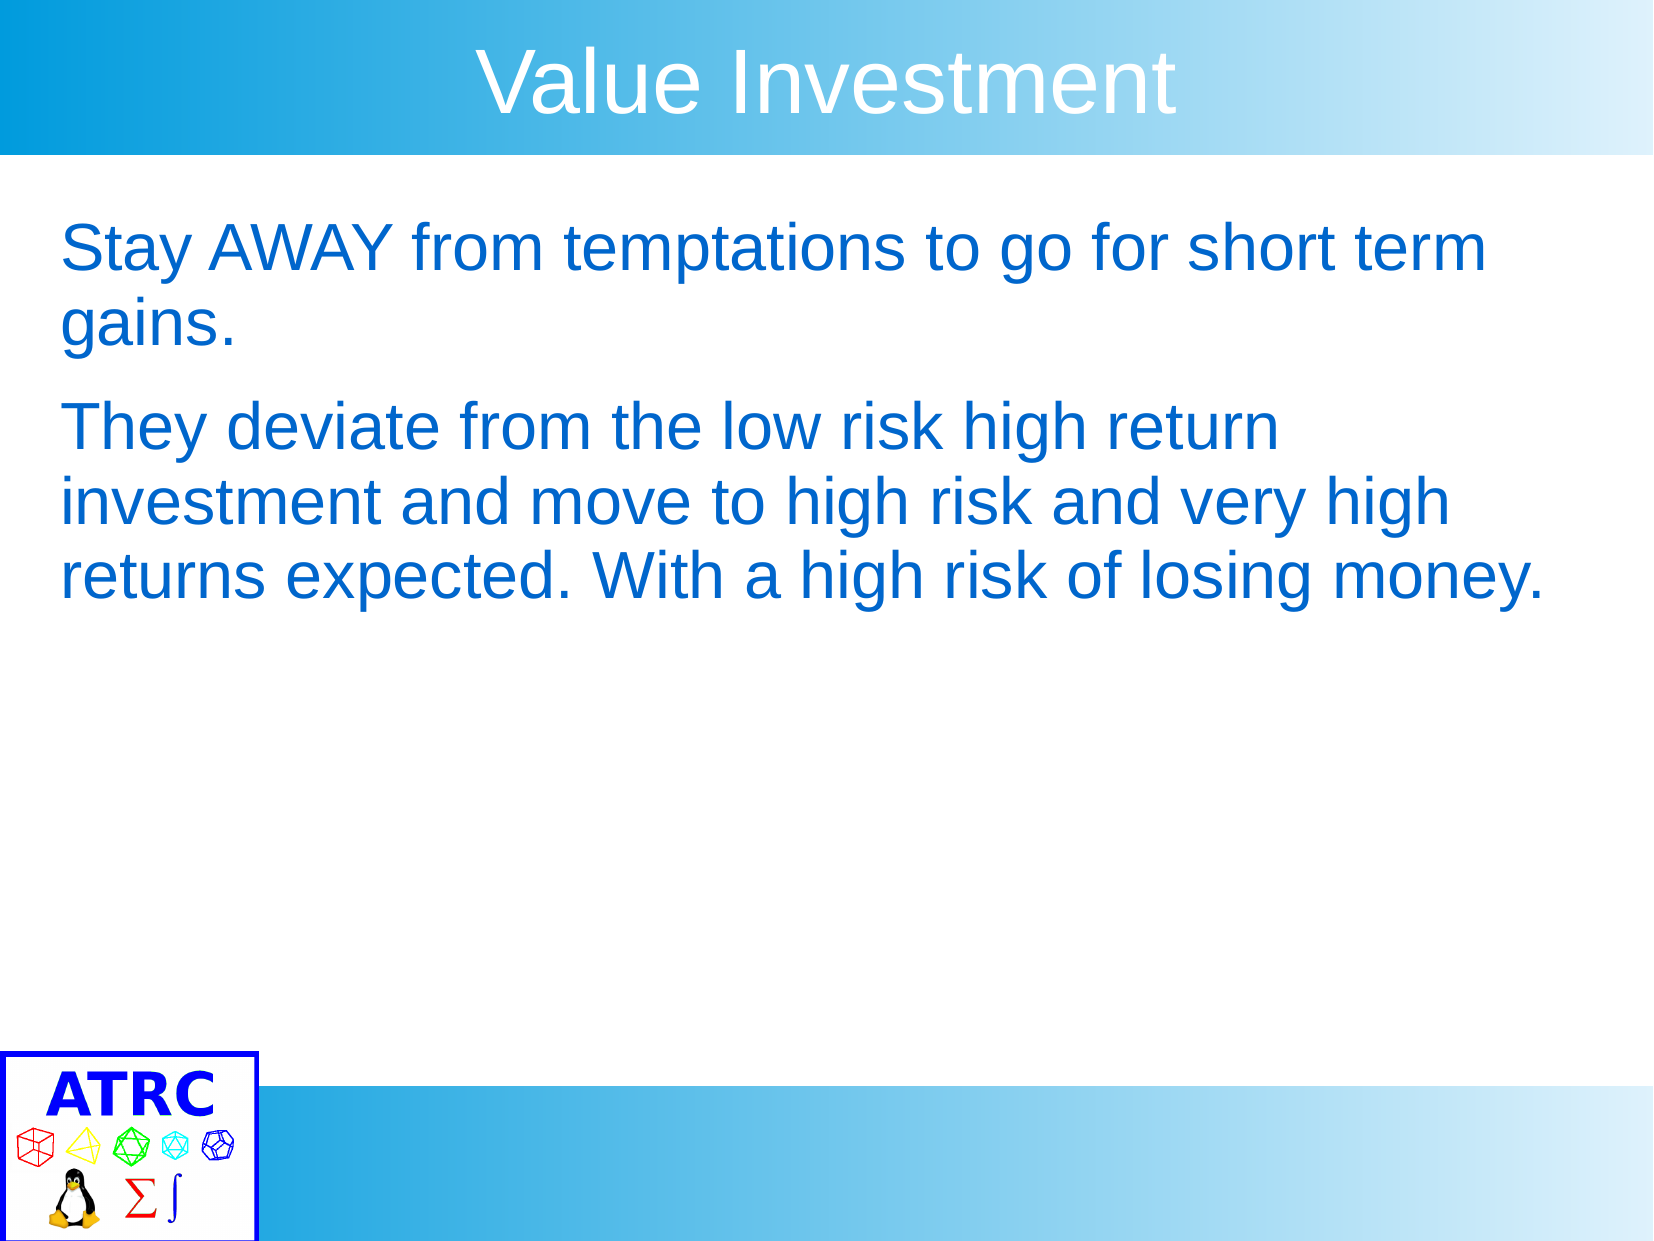

# Value Investment
Stay AWAY from temptations to go for short term gains.
They deviate from the low risk high return investment and move to high risk and very high returns expected. With a high risk of losing money.